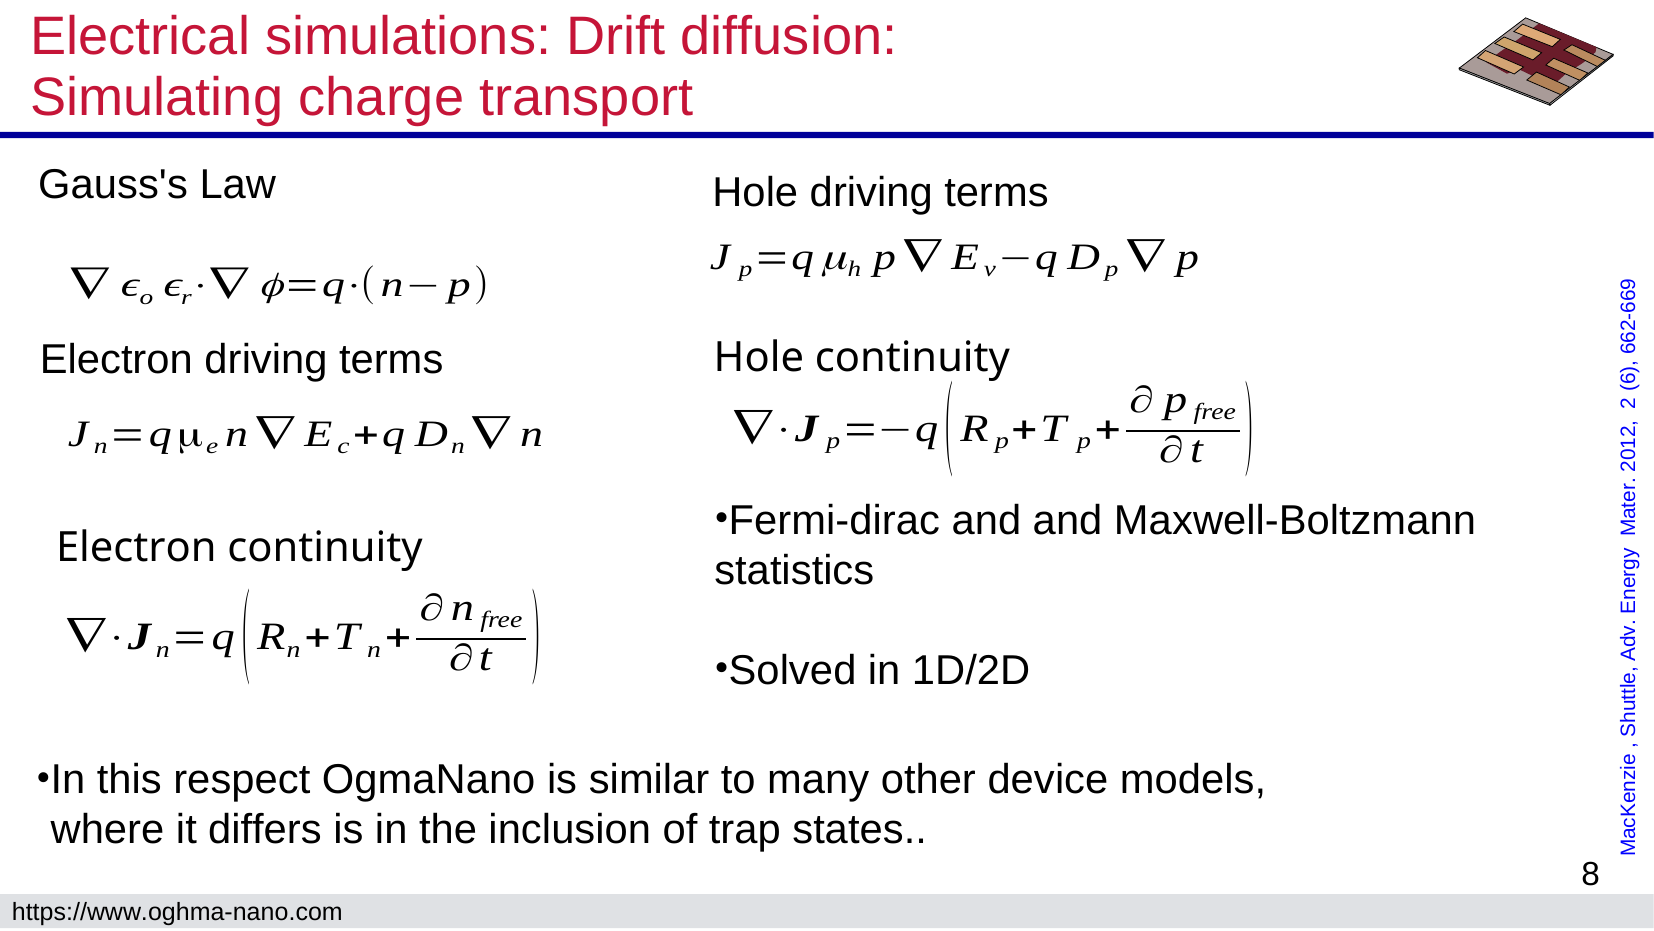

# Electrical simulations: Drift diffusion: Simulating charge transport
Gauss's Law
Hole driving terms
Hole continuity
Electron driving terms
MacKenzie , Shuttle, Adv. Energy Mater. 2012, 2 (6), 662-669
Fermi-dirac and and Maxwell-Boltzmann statistics
Solved in 1D/2D
Electron continuity
In this respect OgmaNano is similar to many other device models,
where it differs is in the inclusion of trap states..